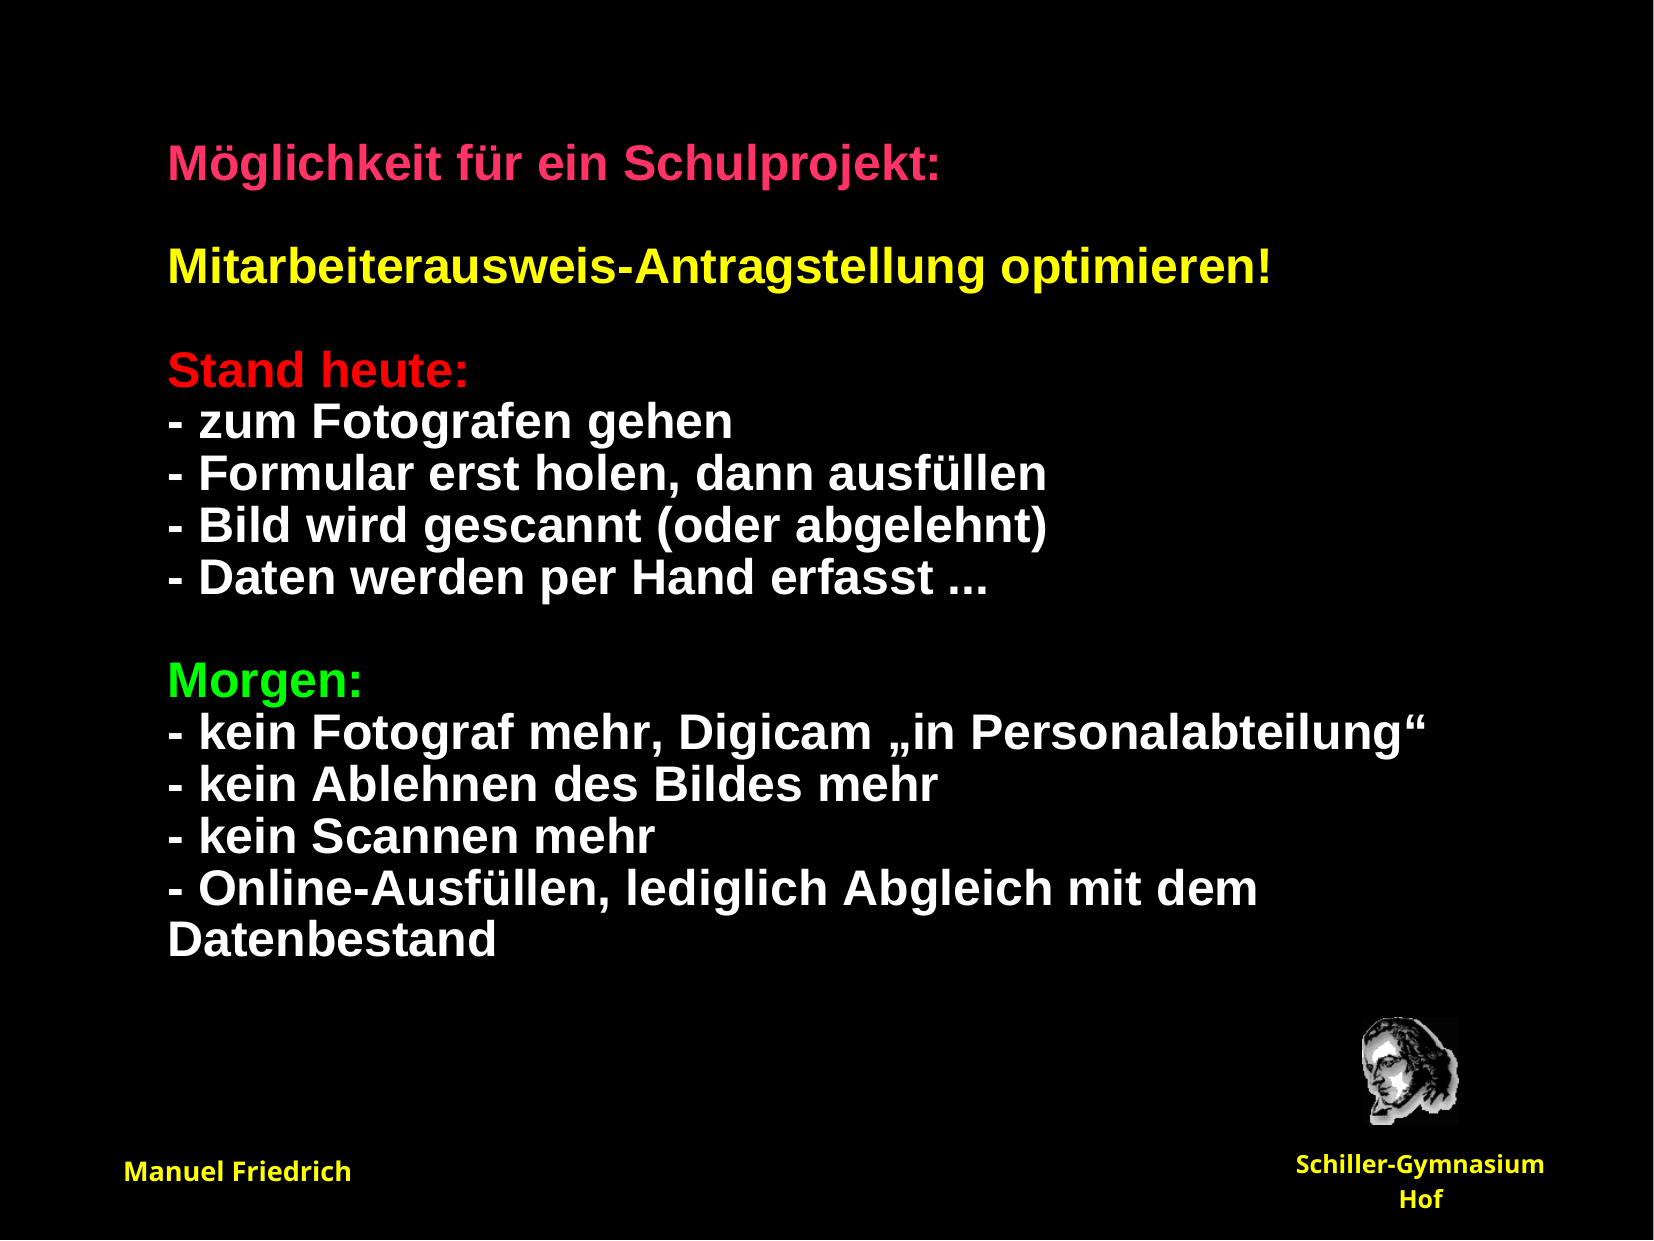

Möglichkeit für ein Schulprojekt:
Mitarbeiterausweis-Antragstellung optimieren!
Stand heute:
- zum Fotografen gehen
- Formular erst holen, dann ausfüllen
- Bild wird gescannt (oder abgelehnt)
- Daten werden per Hand erfasst ...
Morgen:
- kein Fotograf mehr, Digicam „in Personalabteilung“
- kein Ablehnen des Bildes mehr
- kein Scannen mehr
- Online-Ausfüllen, lediglich Abgleich mit dem
Datenbestand
Schiller-Gymnasium
Hof
Manuel Friedrich